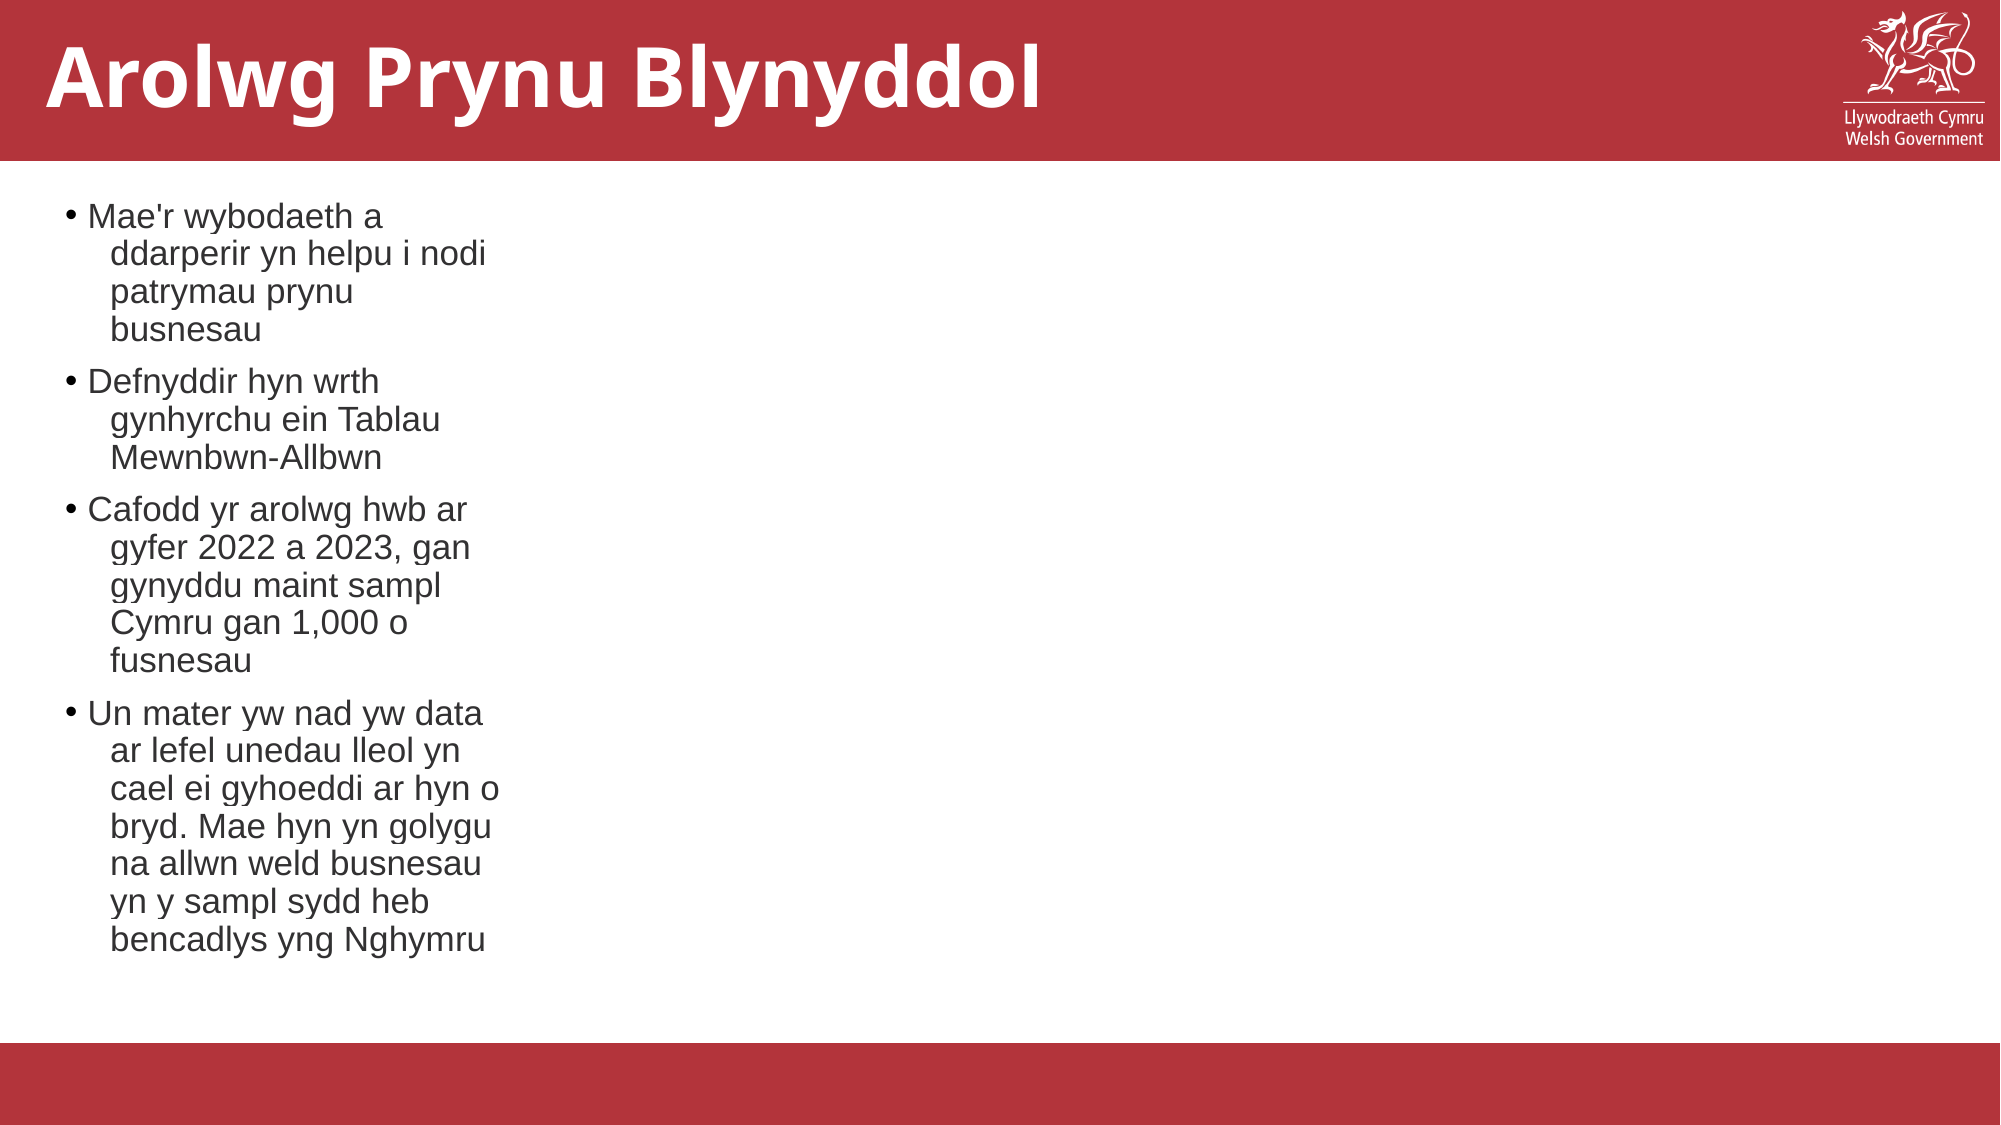

Arolwg Prynu Blynyddol
# Mae'r wybodaeth a ddarperir yn helpu i nodi patrymau prynu busnesau
Defnyddir hyn wrth gynhyrchu ein Tablau Mewnbwn-Allbwn
Cafodd yr arolwg hwb ar gyfer 2022 a 2023, gan gynyddu maint sampl Cymru gan 1,000 o fusnesau
Un mater yw nad yw data ar lefel unedau lleol yn cael ei gyhoeddi ar hyn o bryd. Mae hyn yn golygu na allwn weld busnesau yn y sampl sydd heb bencadlys yng Nghymru